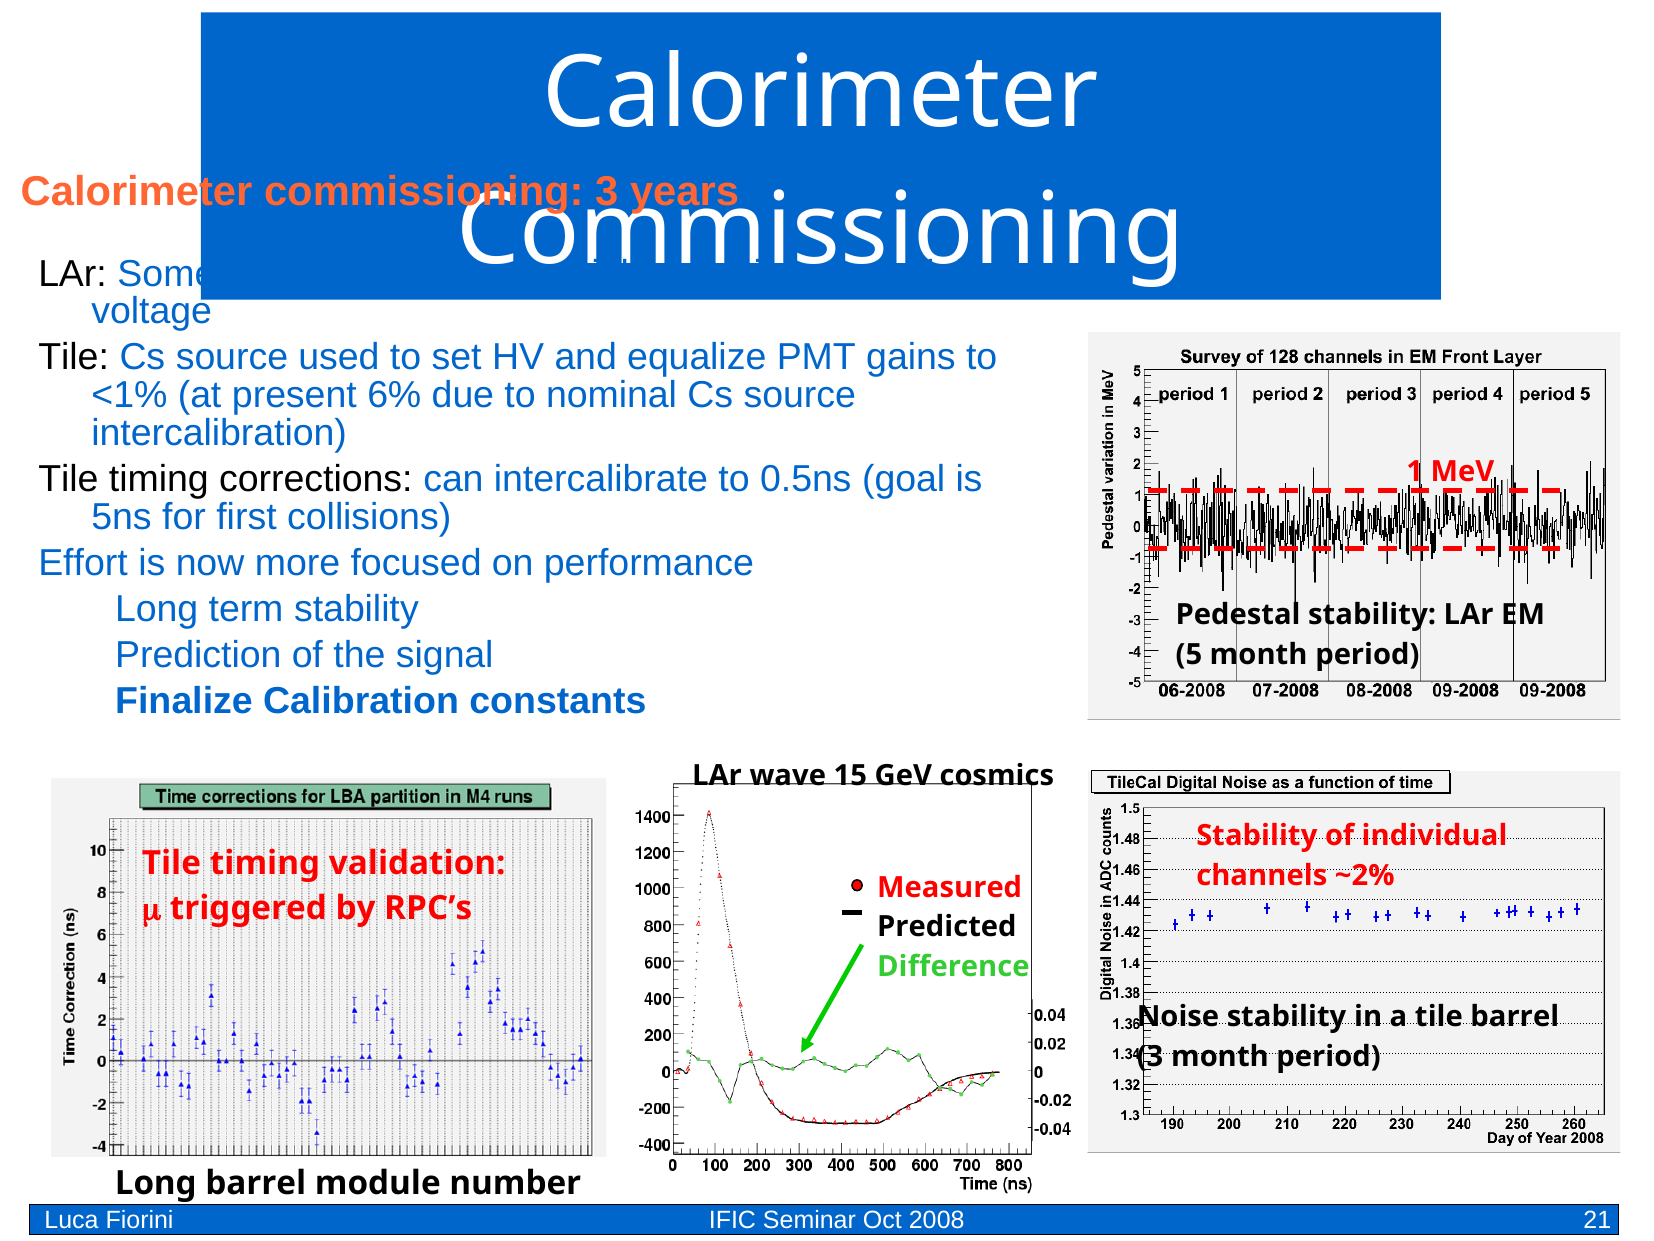

Calorimeter Commissioning
# Calorimeter commissioning: 3 years
LAr: Some channels require special corrections e.g. high voltage
Tile: Cs source used to set HV and equalize PMT gains to <1% (at present 6% due to nominal Cs source intercalibration)
Tile timing corrections: can intercalibrate to 0.5ns (goal is 5ns for first collisions)
Effort is now more focused on performance
Long term stability
Prediction of the signal
Finalize Calibration constants
1 MeV
Pedestal stability: LAr EM
(5 month period)
LAr wave 15 GeV cosmics
Measured
Predicted
Difference
Tile timing validation:
 triggered by RPC’s
Stability of individual
channels ~2%
Noise stability in a tile barrel
(3 month period)
Long barrel module number
Luca Fiorini								IFIC Seminar Oct 2008								 21